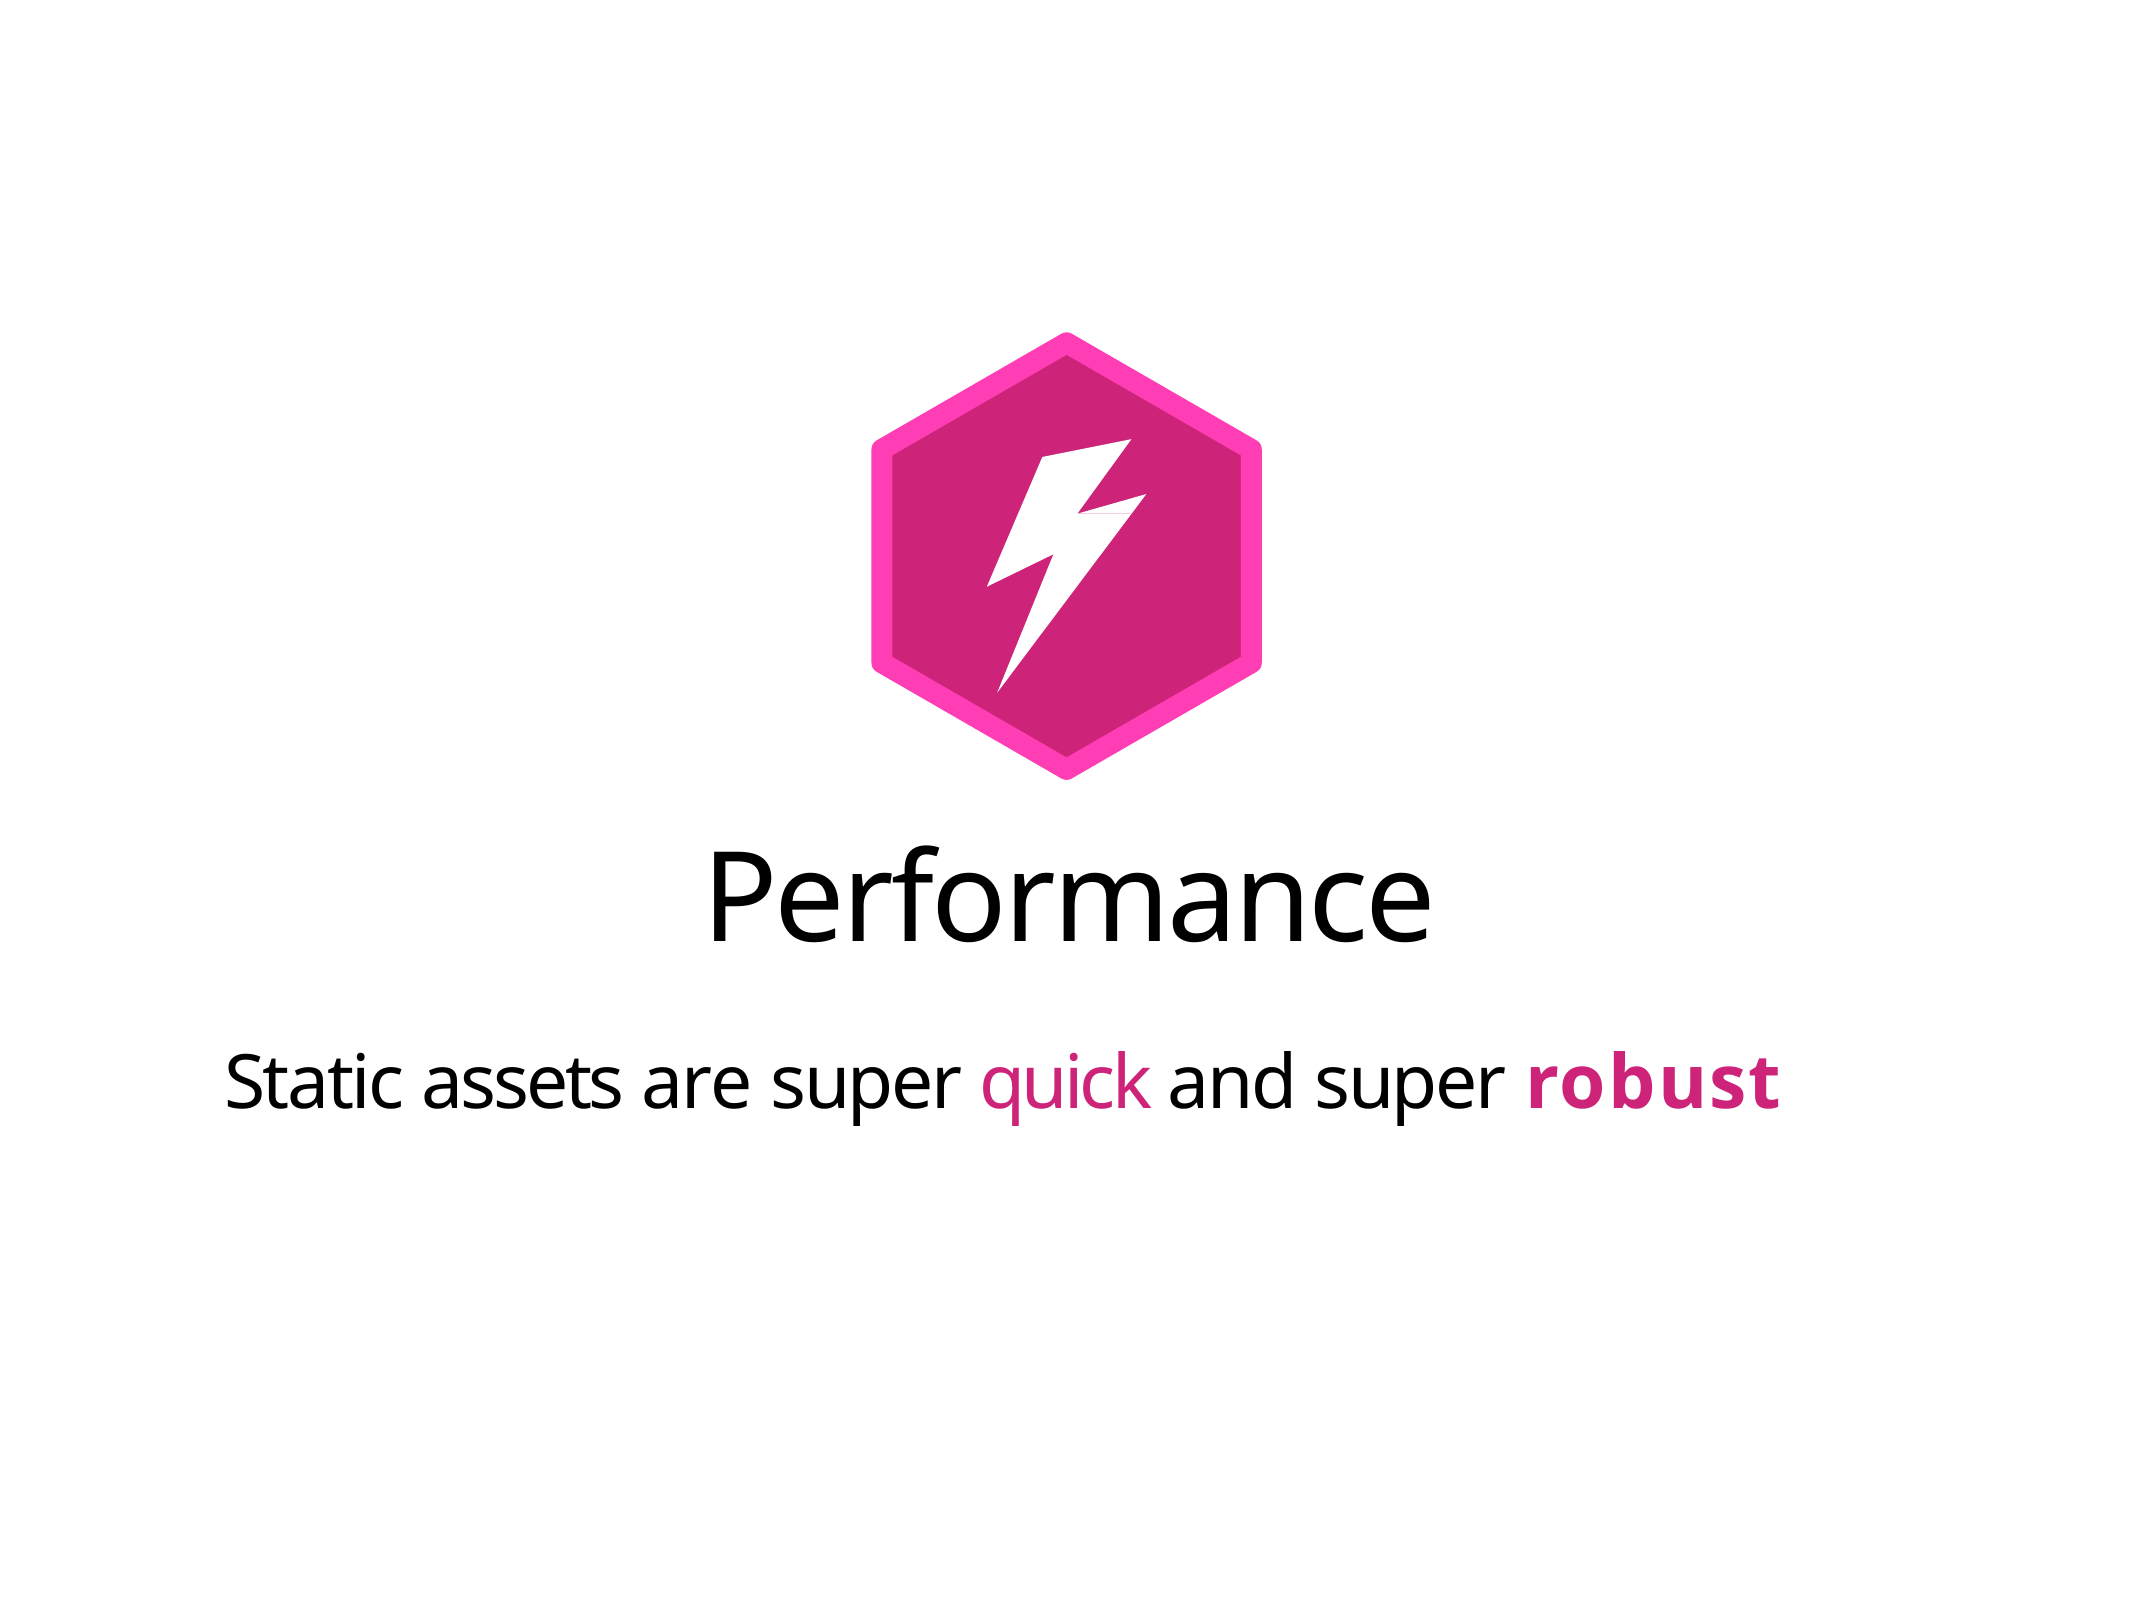

Performance
Static assets are super quick and super robust